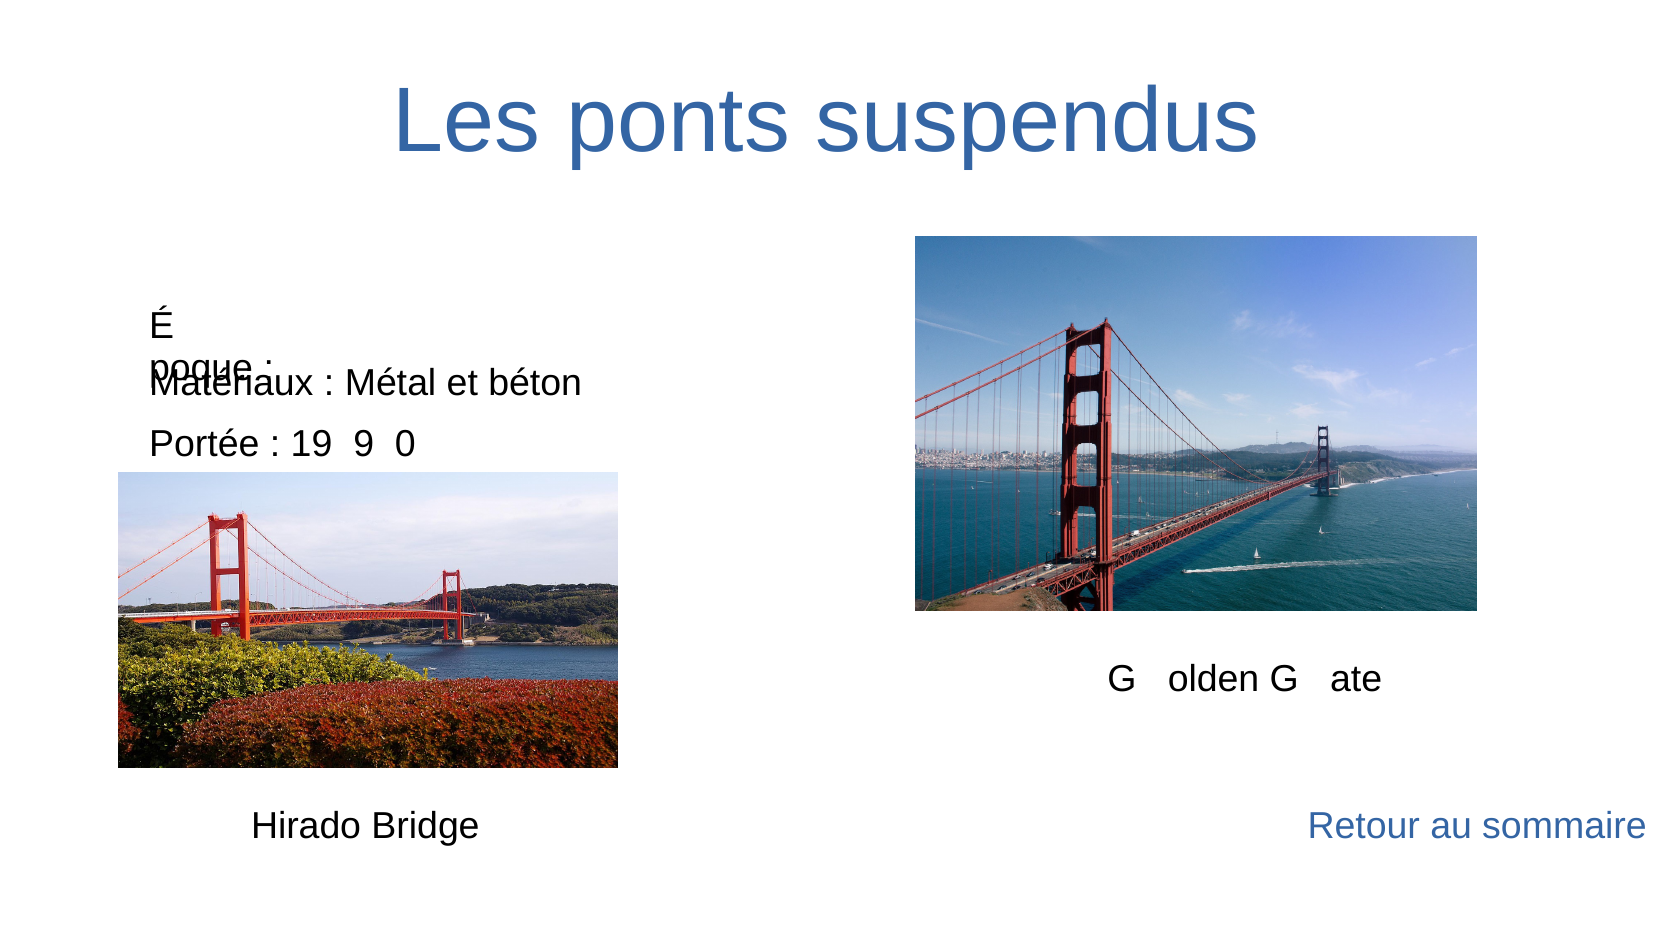

# Les ponts suspendus
É poque :
Matériaux : Métal et béton
Portée : 19 9 0 m
G olden G ate
Hirado Bridge
Retour au sommaire